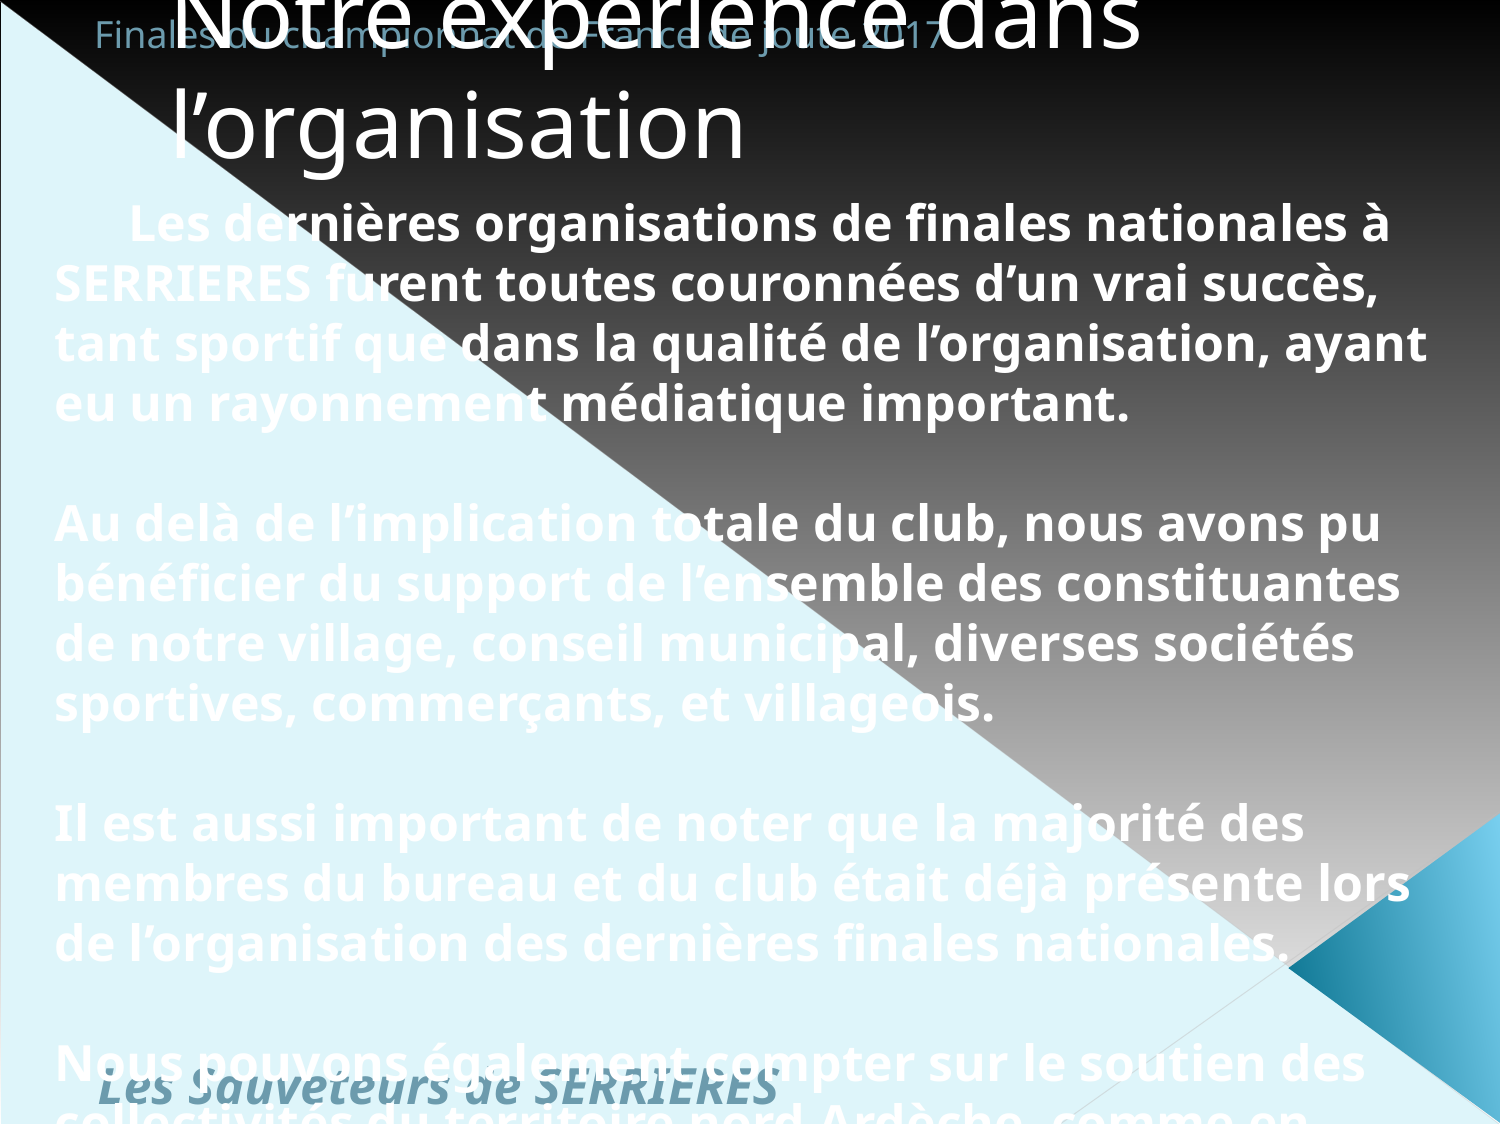

# Finales du championnat de France de joute 2017
Notre expérience dans l’organisation
	Les dernières organisations de finales nationales à SERRIERES furent toutes couronnées d’un vrai succès, tant sportif que dans la qualité de l’organisation, ayant eu un rayonnement médiatique important.
Au delà de l’implication totale du club, nous avons pu bénéficier du support de l’ensemble des constituantes de notre village, conseil municipal, diverses sociétés sportives, commerçants, et villageois.
Il est aussi important de noter que la majorité des membres du bureau et du club était déjà présente lors de l’organisation des dernières finales nationales.
Nous pouvons également compter sur le soutien des collectivités du territoire nord Ardèche, comme en témoigne les lettres de soutien que nous avons reçues suite à l’annonce de notre candidature pour l’organisation des finales du championnat de France 2017.
Les Sauveteurs de SERRIERES